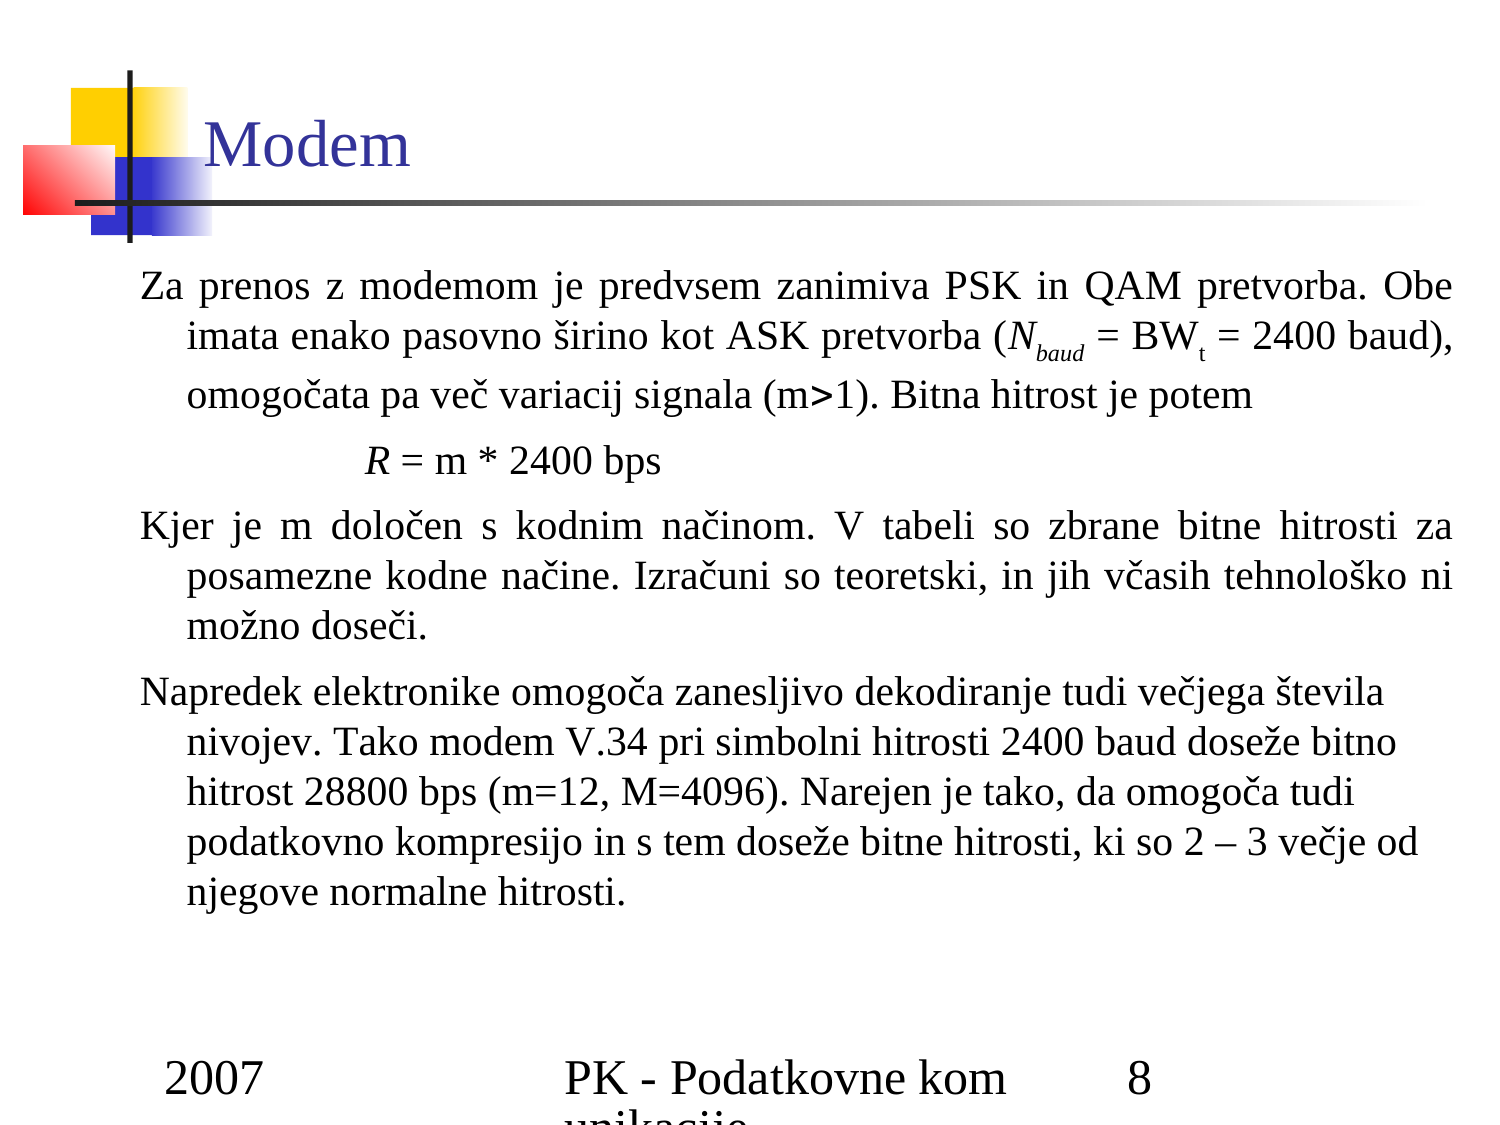

# Modem
Za prenos z modemom je predvsem zanimiva PSK in QAM pretvorba. Obe imata enako pasovno širino kot ASK pretvorba (Nbaud = BWt = 2400 baud), omogočata pa več variacij signala (m1). Bitna hitrost je potem
			R = m * 2400 bps
Kjer je m določen s kodnim načinom. V tabeli so zbrane bitne hitrosti za posamezne kodne načine. Izračuni so teoretski, in jih včasih tehnološko ni možno doseči.
Napredek elektronike omogoča zanesljivo dekodiranje tudi večjega števila nivojev. Tako modem V.34 pri simbolni hitrosti 2400 baud doseže bitno hitrost 28800 bps (m=12, M=4096). Narejen je tako, da omogoča tudi podatkovno kompresijo in s tem doseže bitne hitrosti, ki so 2 – 3 večje od njegove normalne hitrosti.
2007
PK - Podatkovne komunikacije
8